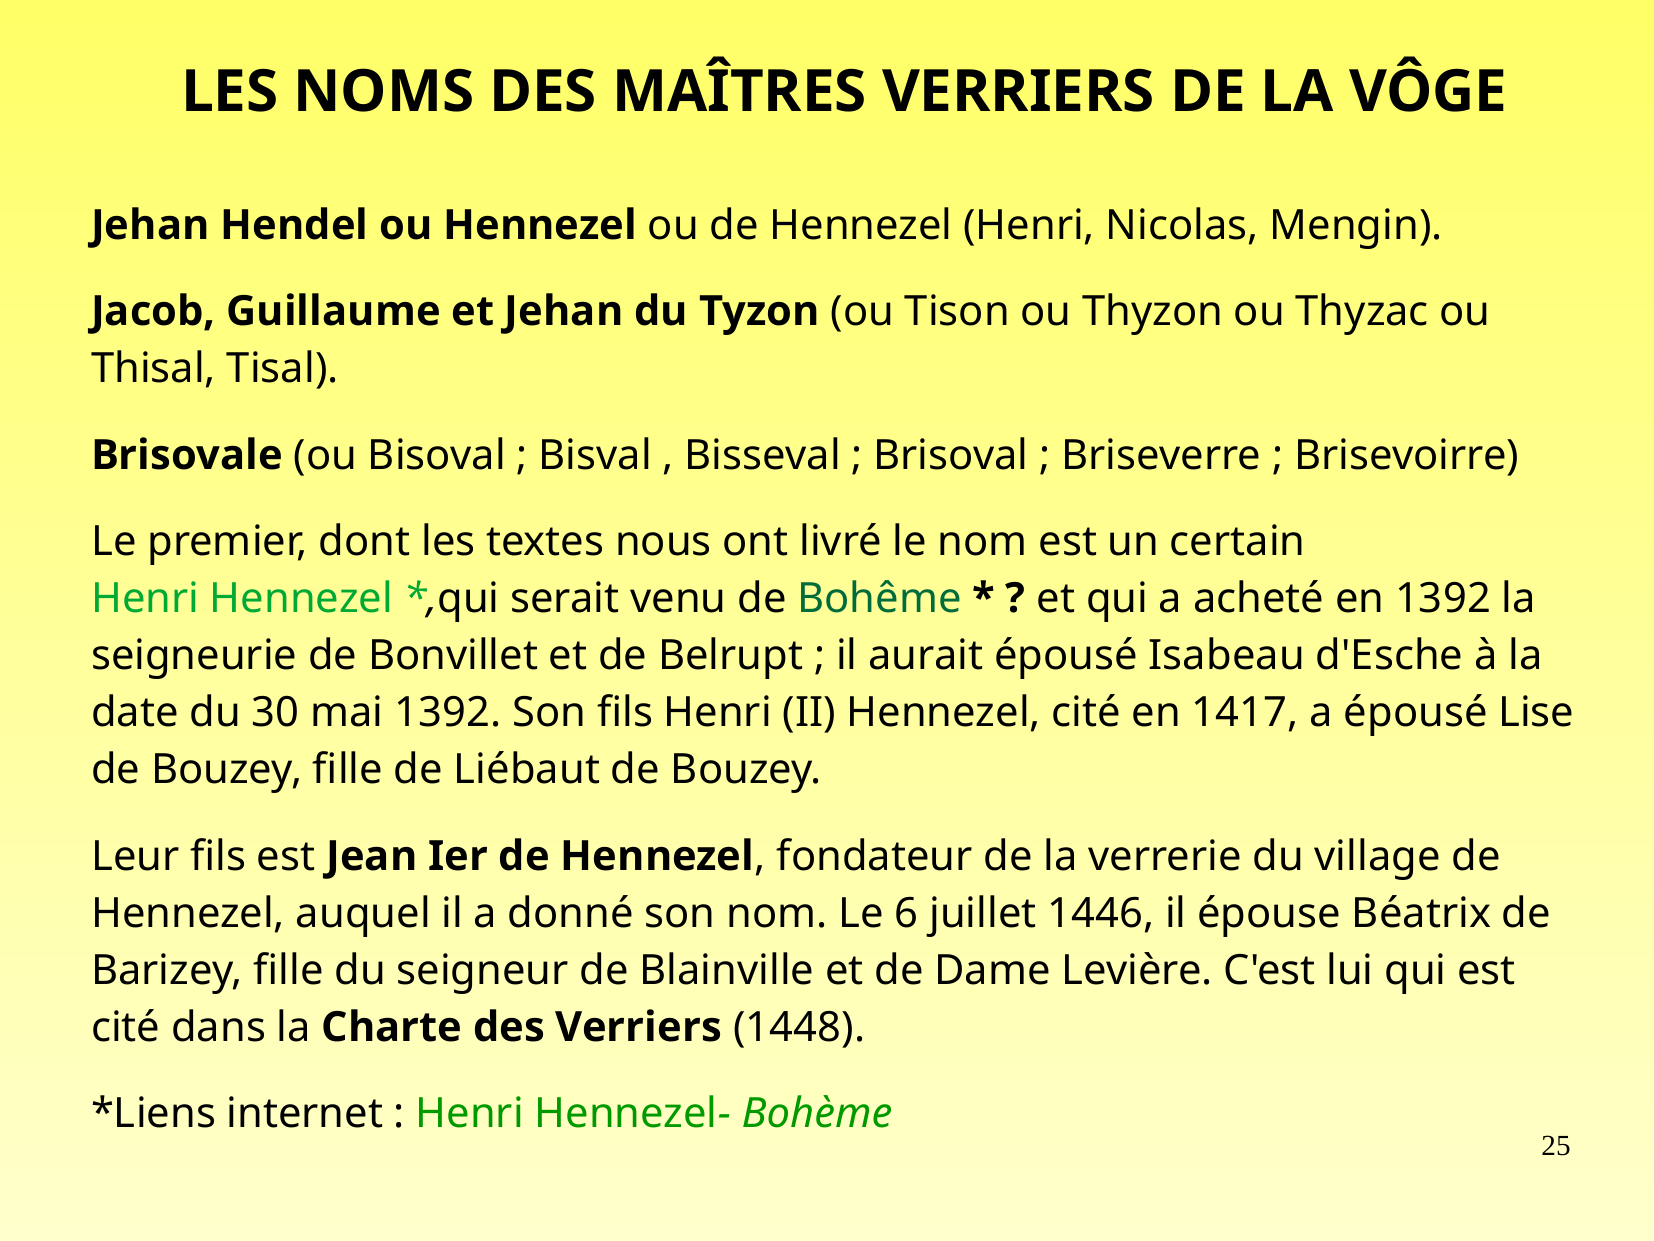

# LES NOMS DES MAÎTRES VERRIERS DE LA VÔGE
Jehan Hendel ou Hennezel ou de Hennezel (Henri, Nicolas, Mengin).
Jacob, Guillaume et Jehan du Tyzon (ou Tison ou Thyzon ou Thyzac ou Thisal, Tisal).
Brisovale (ou Bisoval ; Bisval , Bisseval ; Brisoval ; Briseverre ; Brisevoirre)
Le premier, dont les textes nous ont livré le nom est un certain Henri Hennezel *,qui serait venu de Bohême * ? et qui a acheté en 1392 la seigneurie de Bonvillet et de Belrupt ; il aurait épousé Isabeau d'Esche à la date du 30 mai 1392. Son fils Henri (II) Hennezel, cité en 1417, a épousé Lise de Bouzey, fille de Liébaut de Bouzey.
Leur fils est Jean Ier de Hennezel, fondateur de la verrerie du village de Hennezel, auquel il a donné son nom. Le 6 juillet 1446, il épouse Béatrix de Barizey, fille du seigneur de Blainville et de Dame Levière. C'est lui qui est cité dans la Charte des Verriers (1448).
*Liens internet : Henri Hennezel- Bohème
25